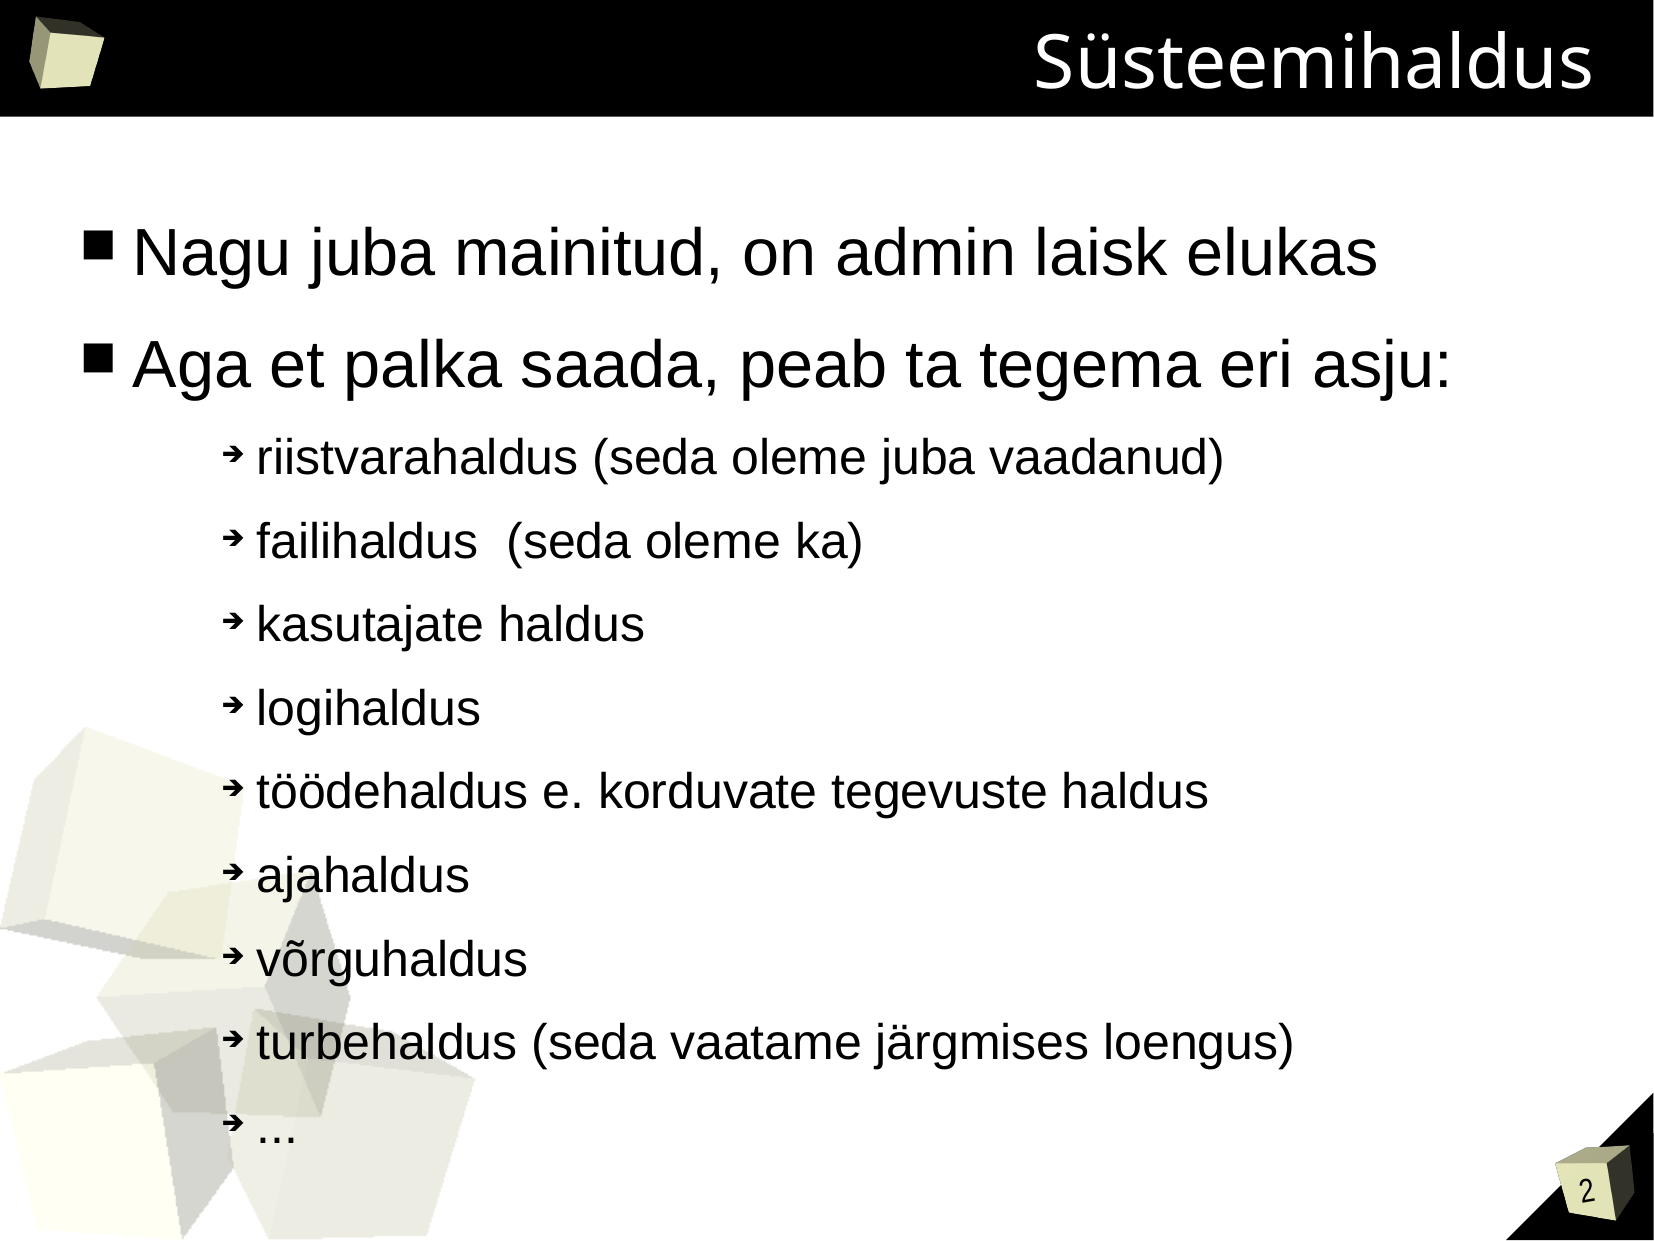

# Süsteemihaldus
Nagu juba mainitud, on admin laisk elukas
Aga et palka saada, peab ta tegema eri asju:
riistvarahaldus (seda oleme juba vaadanud)
failihaldus (seda oleme ka)
kasutajate haldus
logihaldus
töödehaldus e. korduvate tegevuste haldus
ajahaldus
võrguhaldus
turbehaldus (seda vaatame järgmises loengus)
...